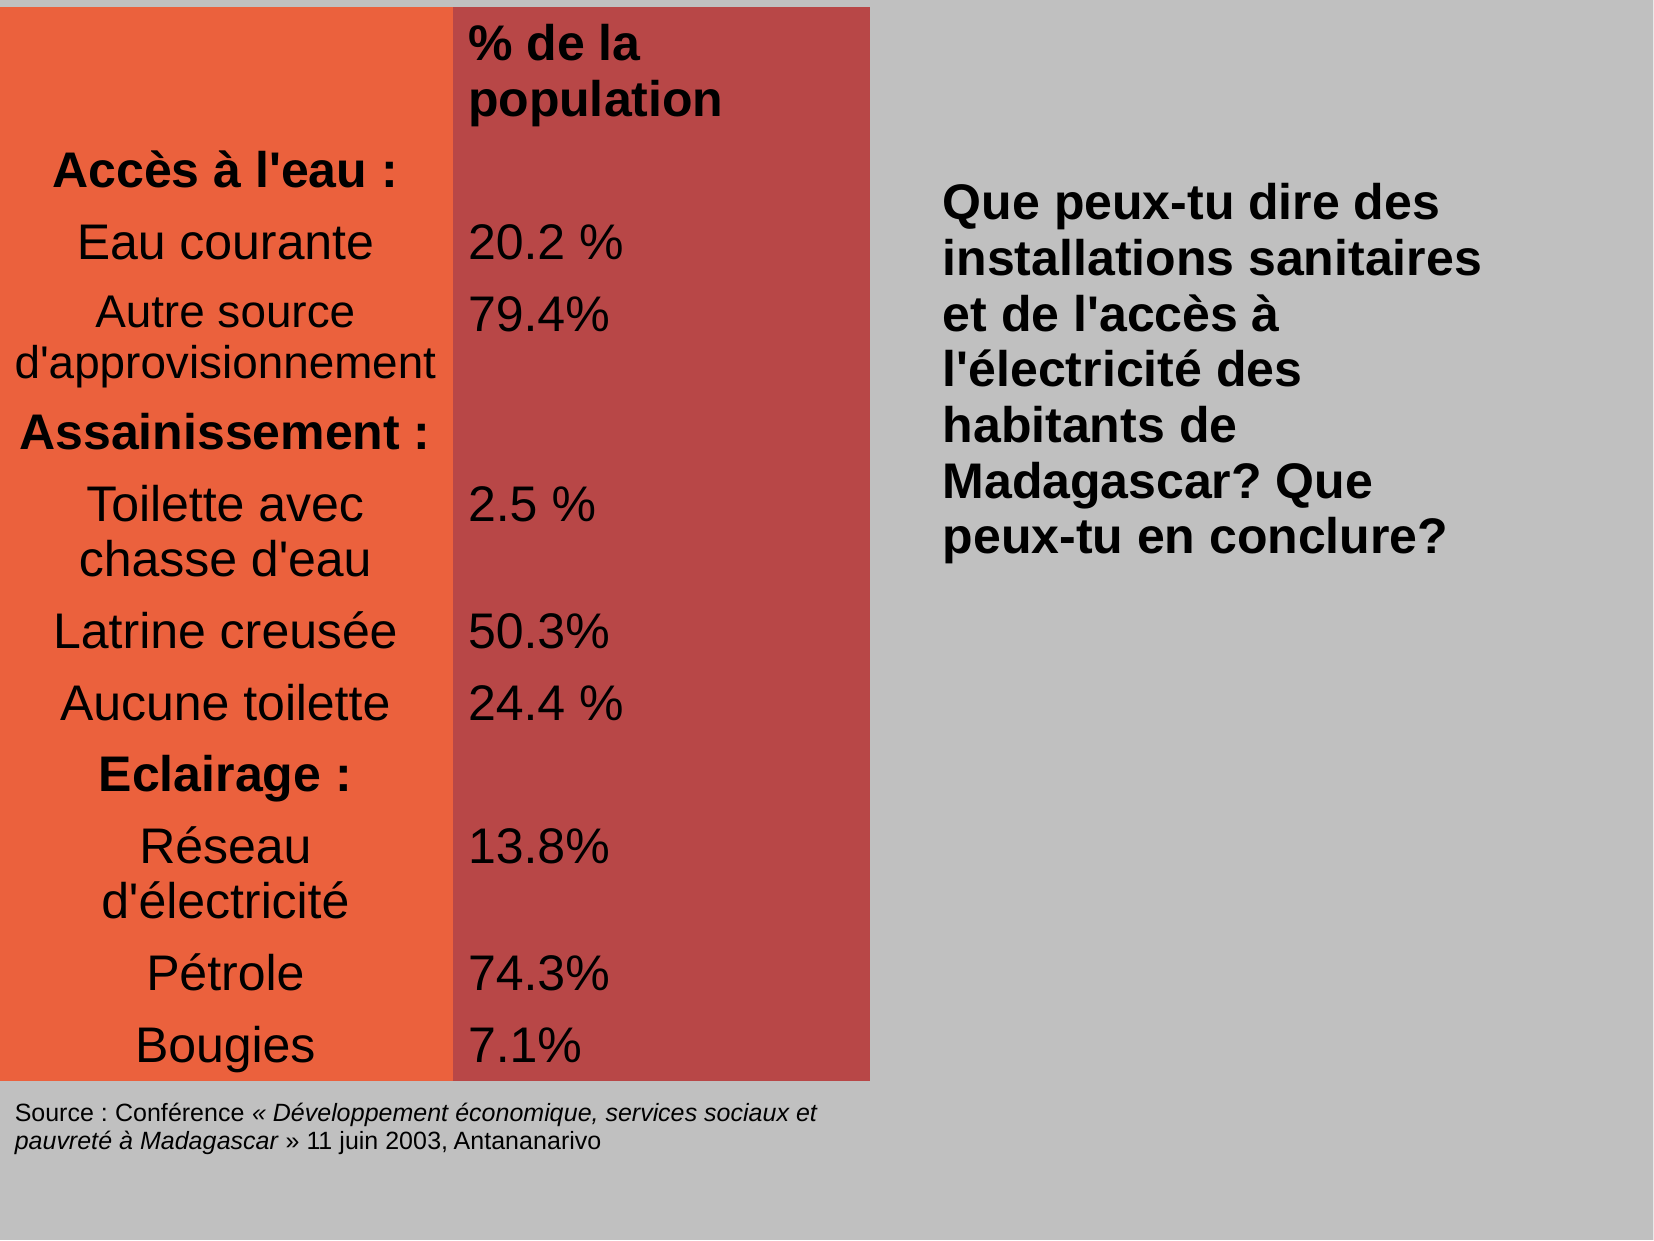

| | % de la population |
| --- | --- |
| Accès à l'eau : | |
| Eau courante | 20.2 % |
| Autre source d'approvisionnement | 79.4% |
| Assainissement : | |
| Toilette avec chasse d'eau | 2.5 % |
| Latrine creusée | 50.3% |
| Aucune toilette | 24.4 % |
| Eclairage : | |
| Réseau d'électricité | 13.8% |
| Pétrole | 74.3% |
| Bougies | 7.1% |
Que peux-tu dire des installations sanitaires
et de l'accès à l'électricité des habitants de Madagascar? Que peux-tu en conclure?
Source : Conférence « Développement économique, services sociaux et pauvreté à Madagascar » 11 juin 2003, Antananarivo